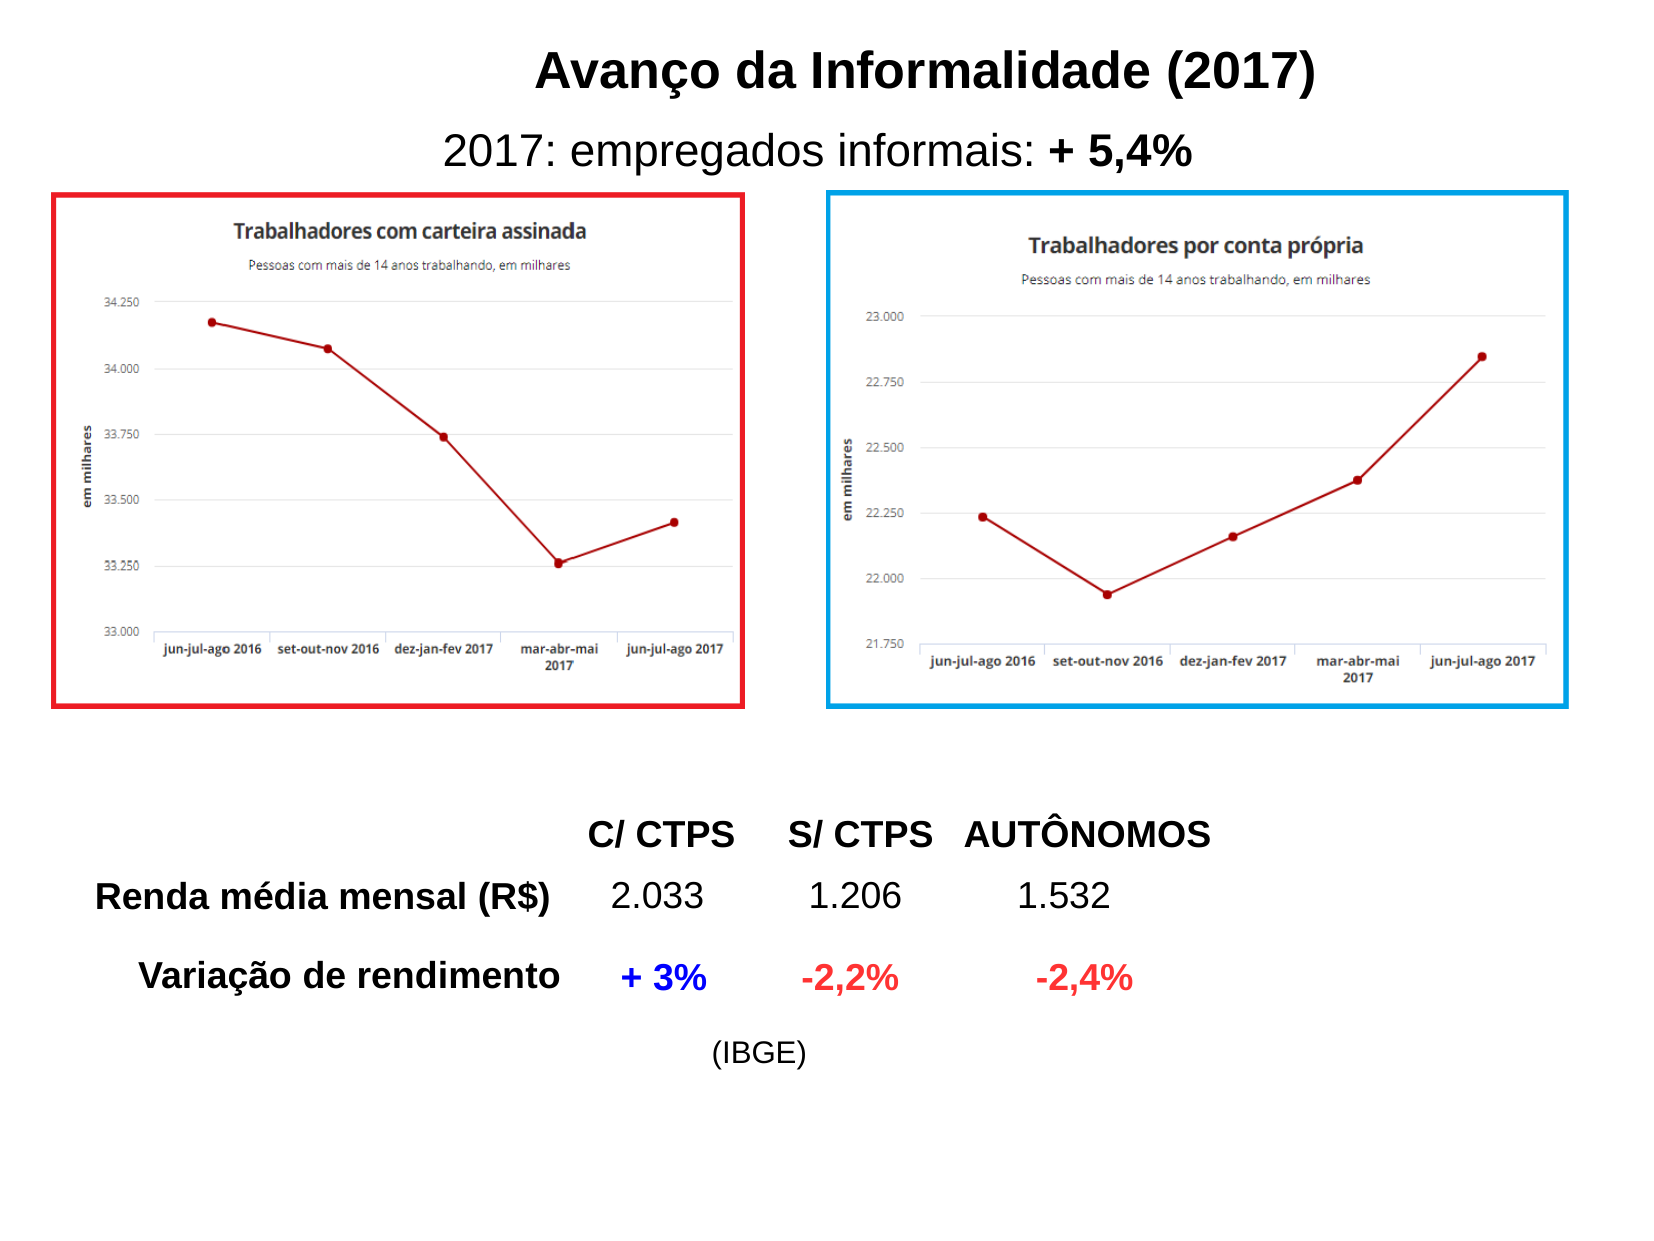

Avanço da Informalidade (2017)
 2017: empregados informais: + 5,4%
C/ CTPS S/ CTPS AUTÔNOMOS
 2.033 1.206 1.532
 Renda média mensal (R$)
 + 3% -2,2% -2,4%
Variação de rendimento
(IBGE)